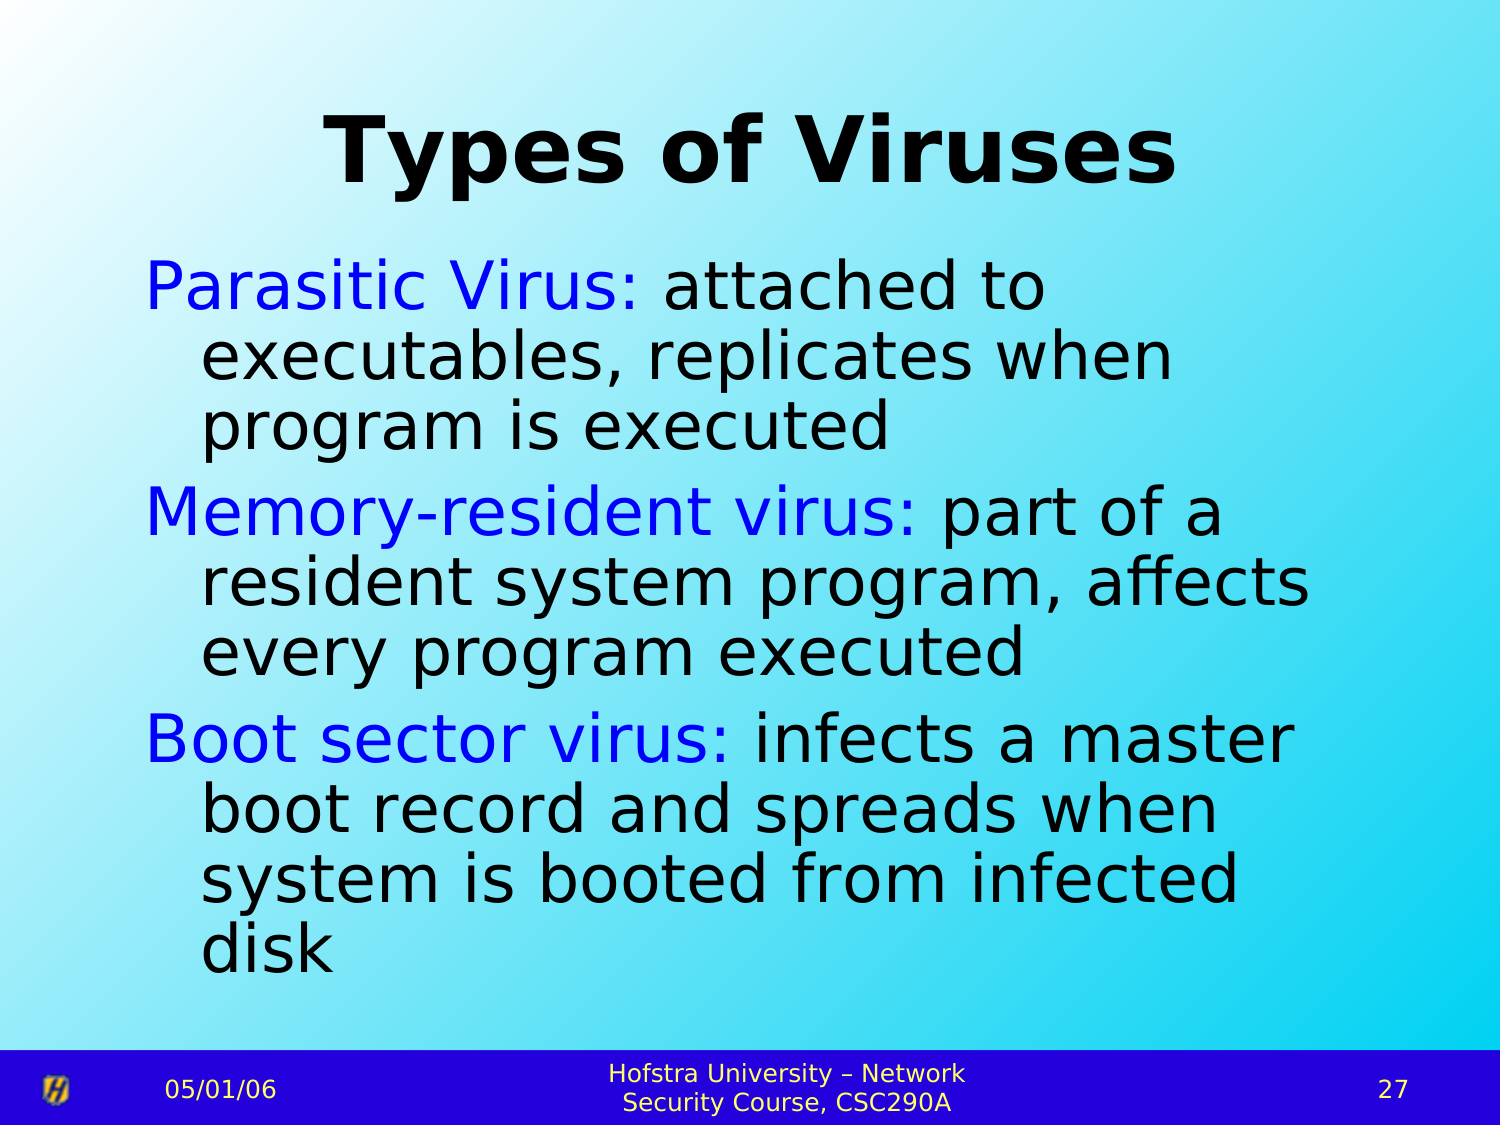

# Types of Viruses
Parasitic Virus: attached to executables, replicates when program is executed
Memory-resident virus: part of a resident system program, affects every program executed
Boot sector virus: infects a master boot record and spreads when system is booted from infected disk
27